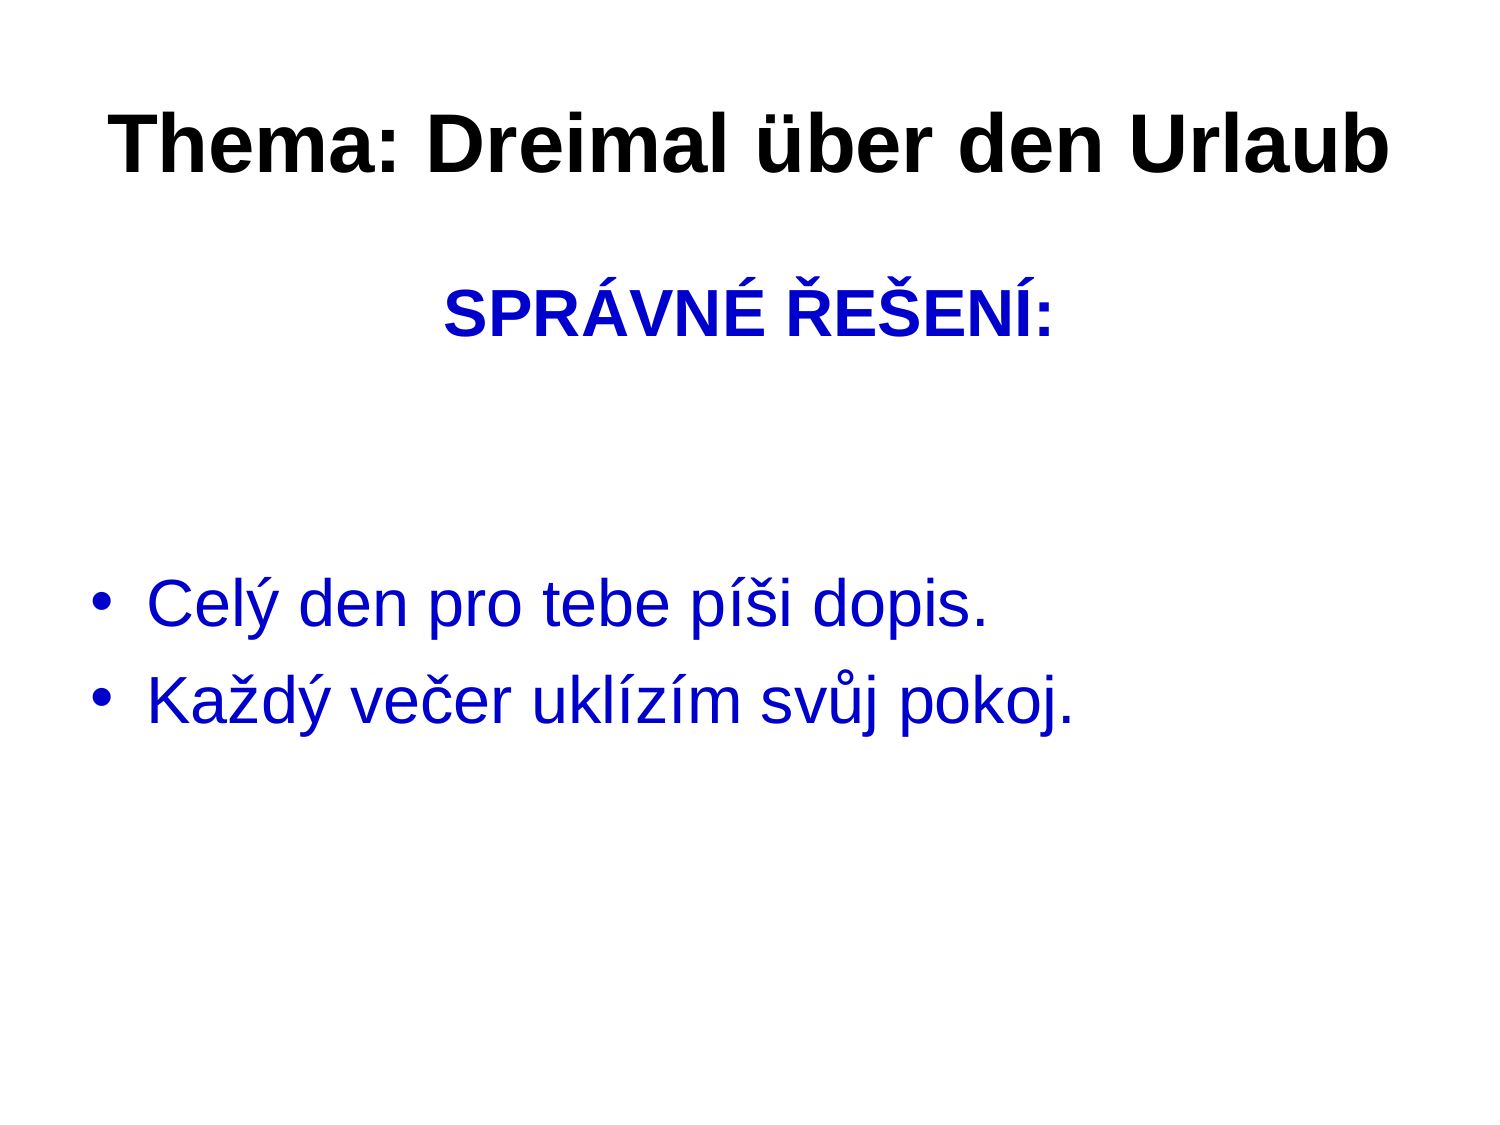

# Thema: Dreimal über den Urlaub
SPRÁVNÉ ŘEŠENÍ:
Celý den pro tebe píši dopis.
Každý večer uklízím svůj pokoj.